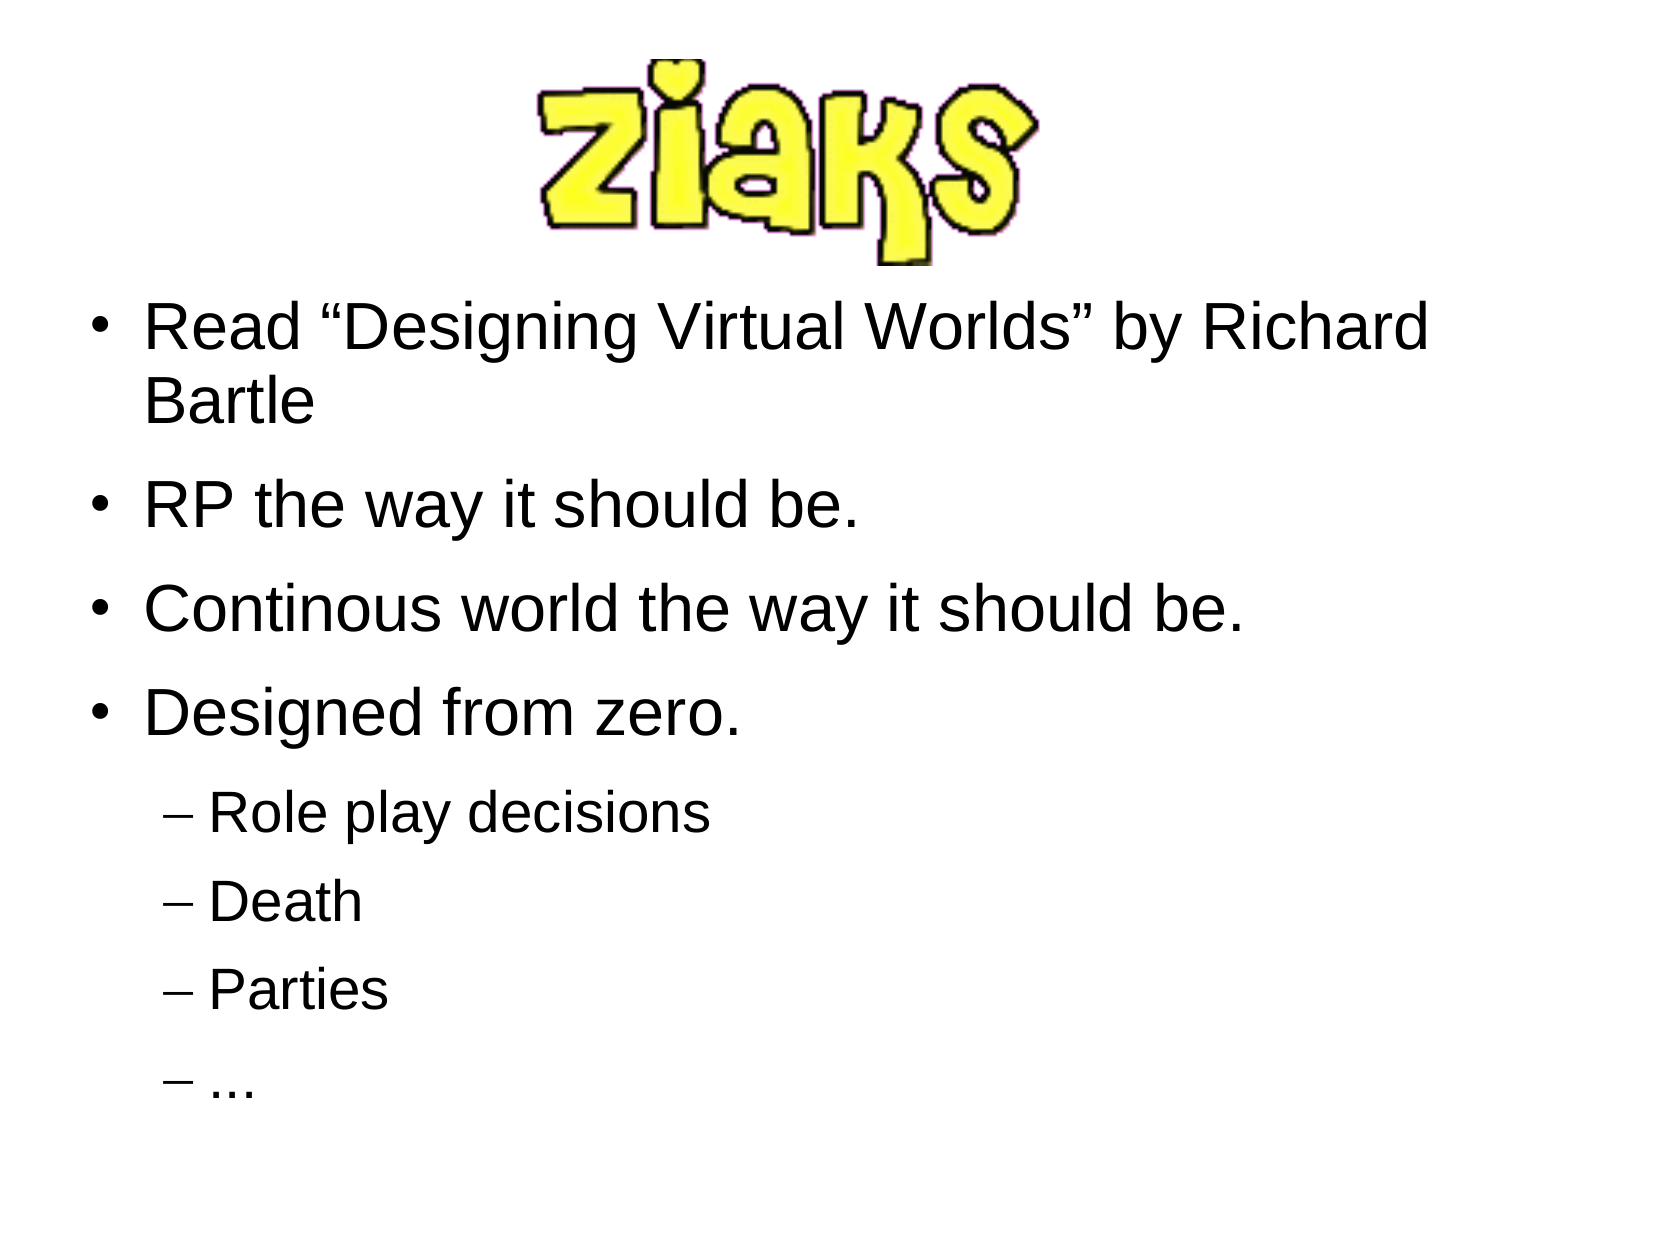

# Read “Designing Virtual Worlds” by Richard Bartle
RP the way it should be.
Continous world the way it should be.
Designed from zero.
Role play decisions
Death
Parties
...